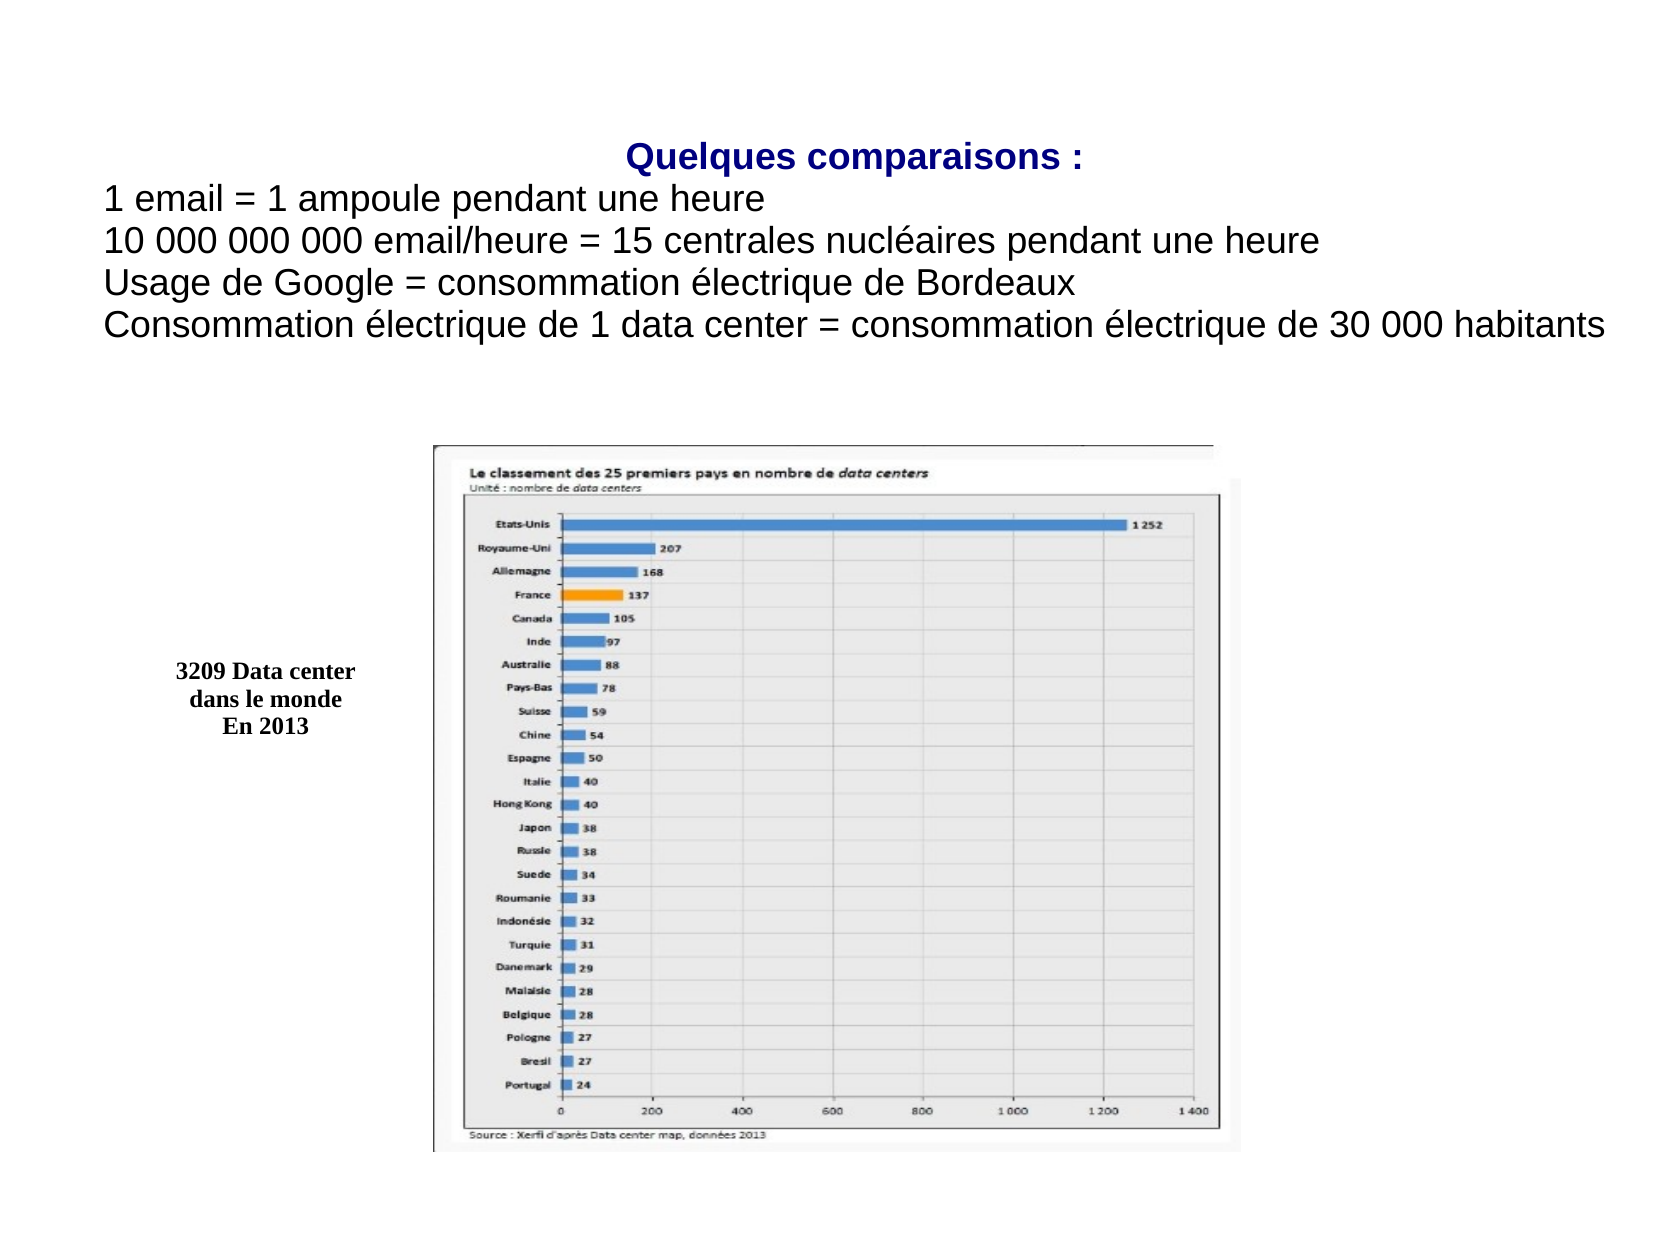

Quelques comparaisons :
1 email = 1 ampoule pendant une heure
10 000 000 000 email/heure = 15 centrales nucléaires pendant une heure
Usage de Google = consommation électrique de Bordeaux
Consommation électrique de 1 data center = consommation électrique de 30 000 habitants
3209 Data center dans le monde
En 2013